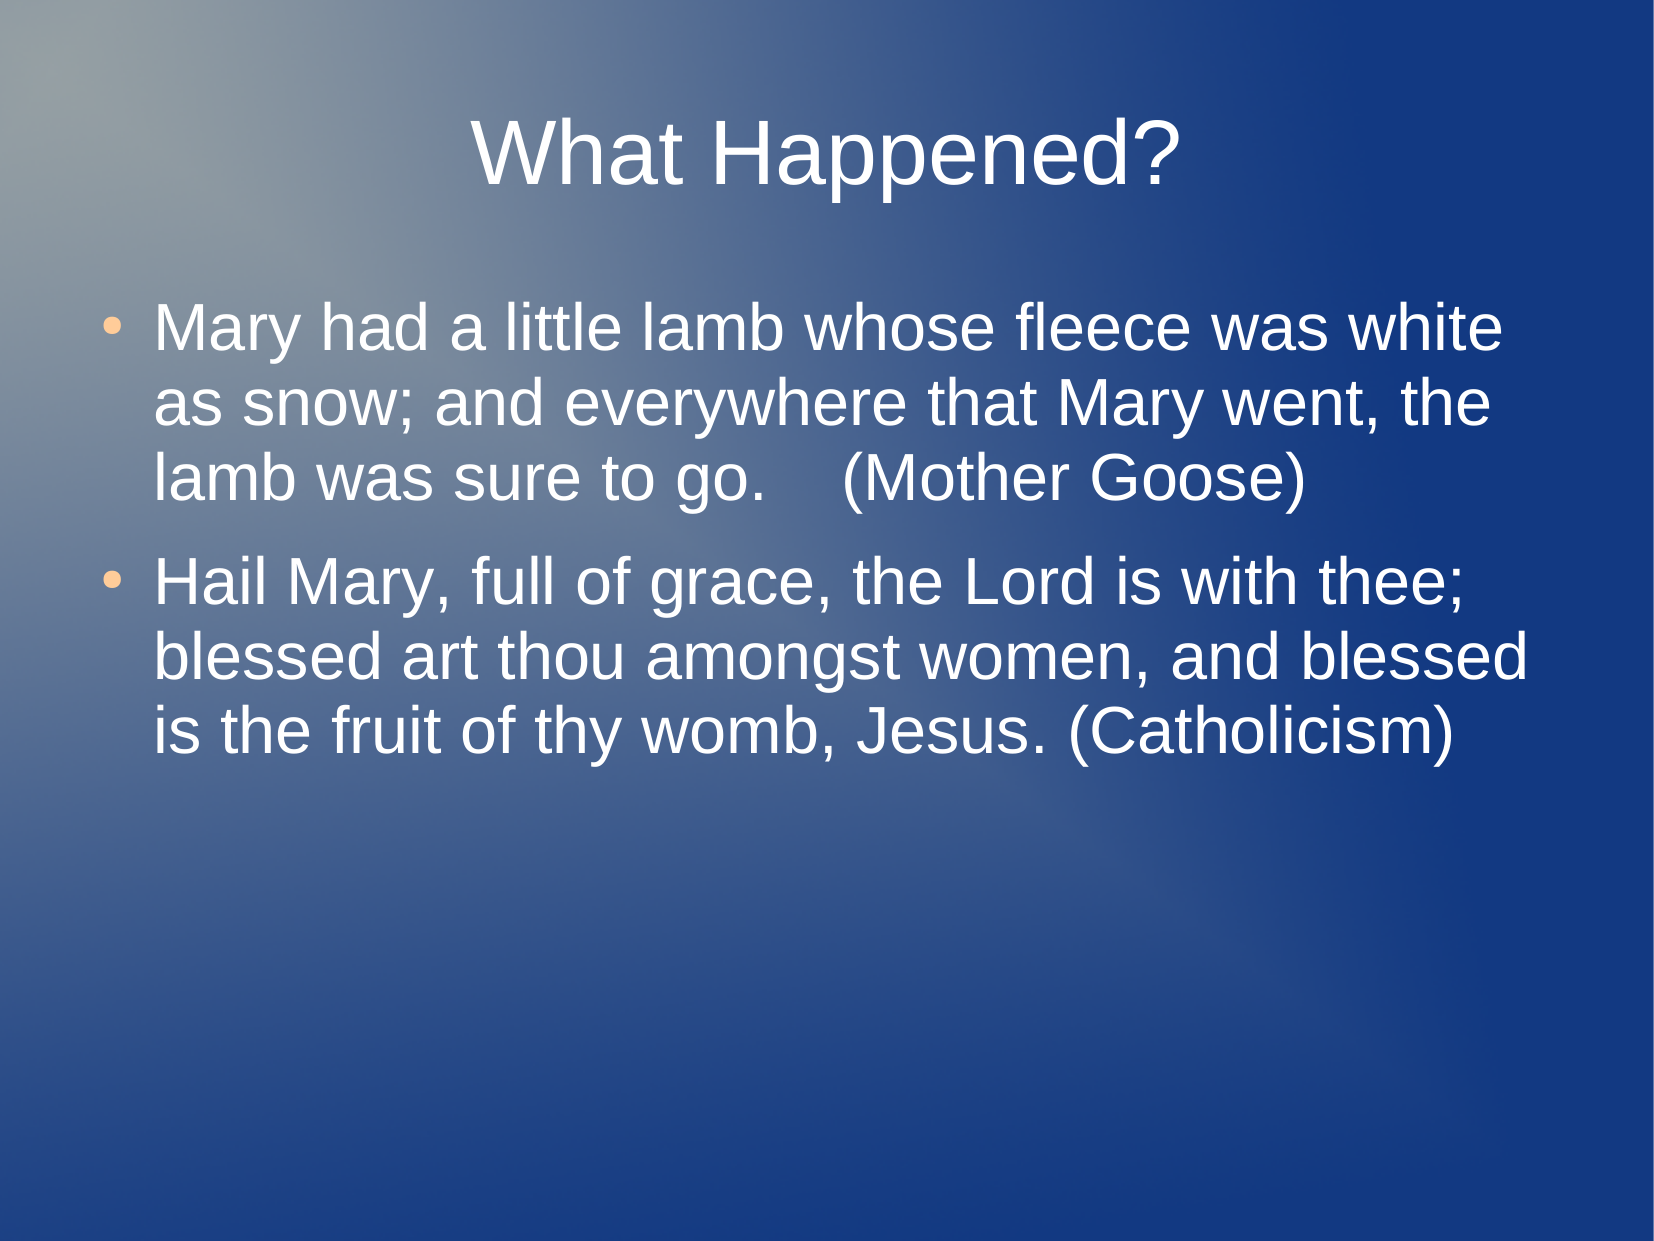

# What Happened?
Mary had a little lamb whose fleece was white as snow; and everywhere that Mary went, the lamb was sure to go. (Mother Goose)
Hail Mary, full of grace, the Lord is with thee; blessed art thou amongst women, and blessed is the fruit of thy womb, Jesus. (Catholicism)